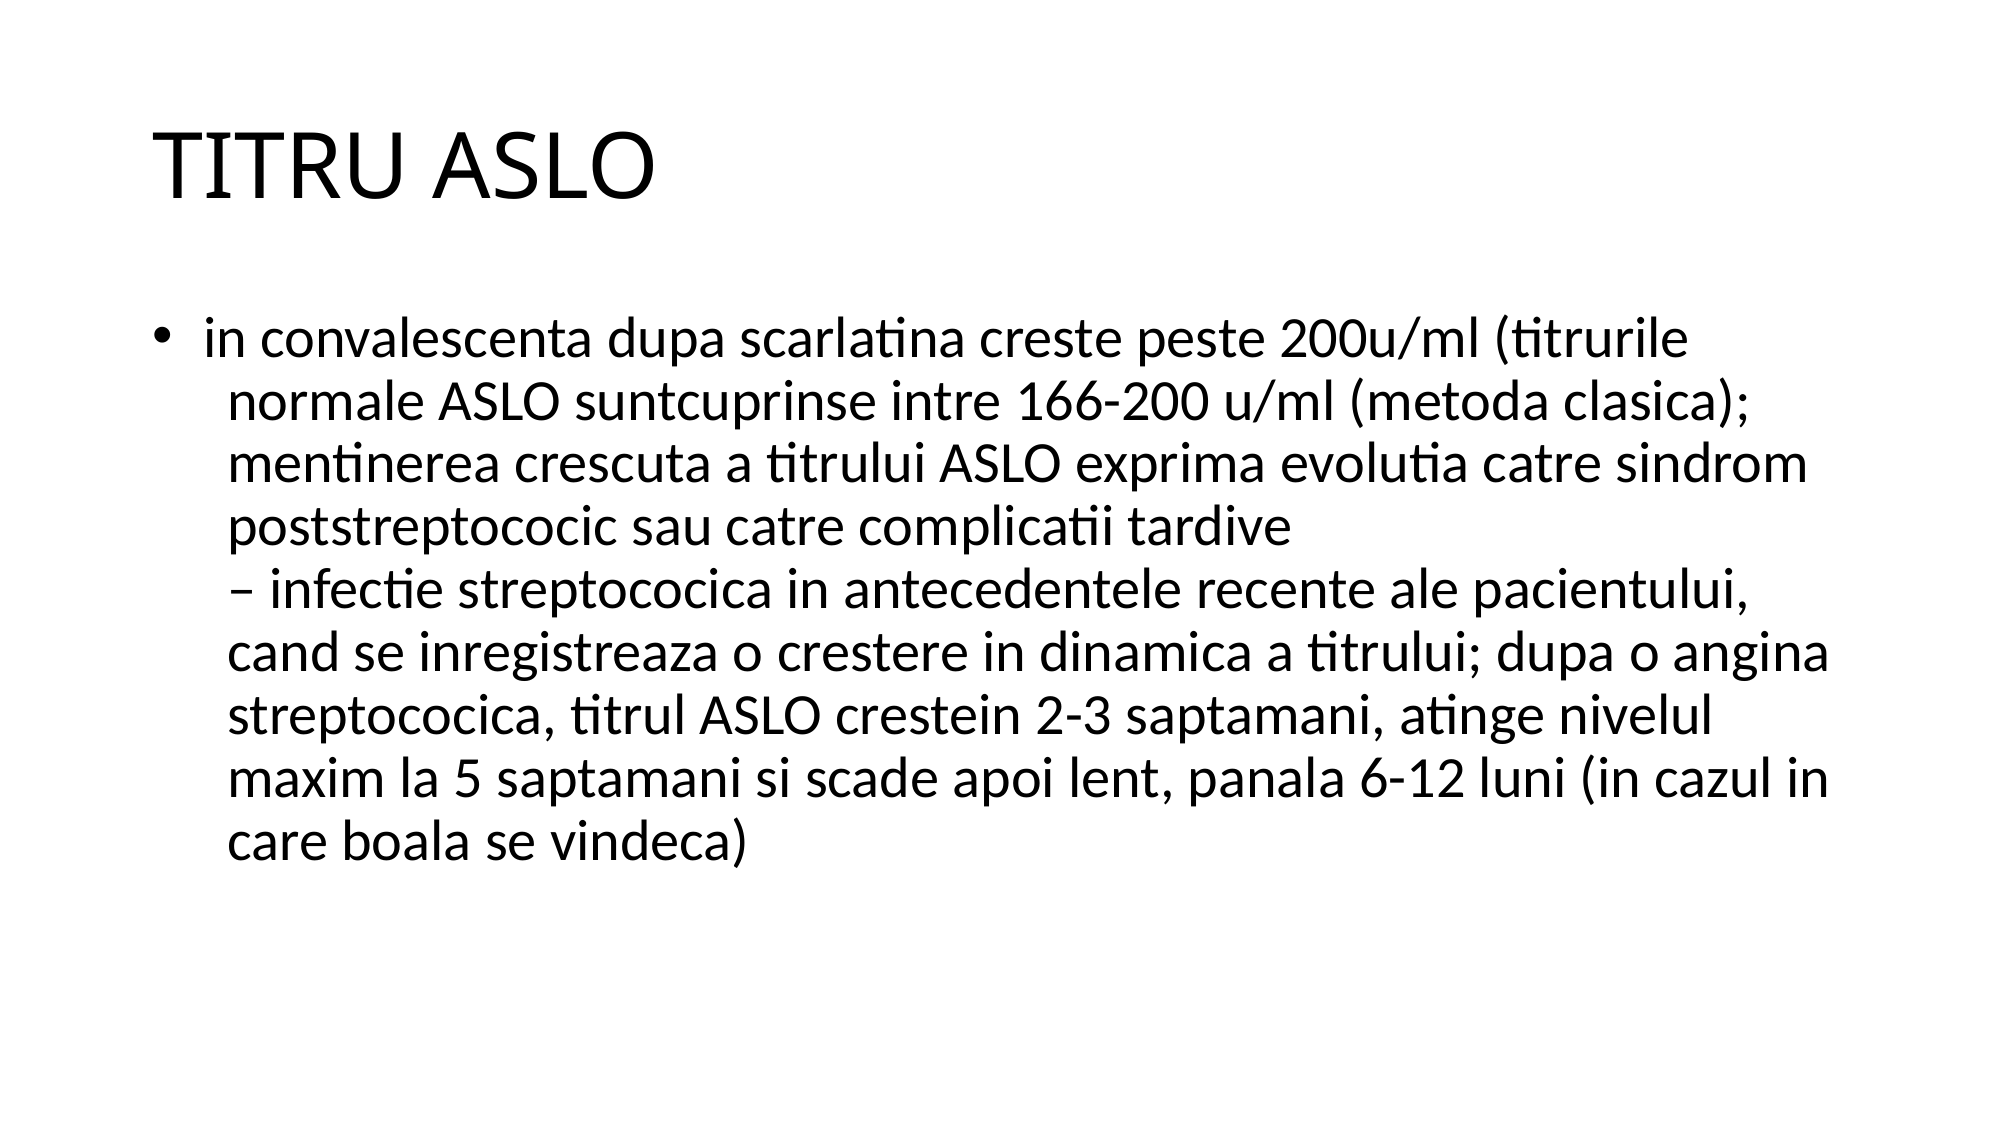

# TITRU ASLO
 in convalescenta dupa scarlatina creste peste 200u/ml (titrurile normale ASLO suntcuprinse intre 166-200 u/ml (metoda clasica); mentinerea crescuta a titrului ASLO exprima evolutia catre sindrom poststreptococic sau catre complicatii tardive
– infectie streptococica in antecedentele recente ale pacientului, cand se inregistreaza o crestere in dinamica a titrului; dupa o angina streptococica, titrul ASLO crestein 2-3 saptamani, atinge nivelul maxim la 5 saptamani si scade apoi lent, panala 6-12 luni (in cazul in care boala se vindeca)